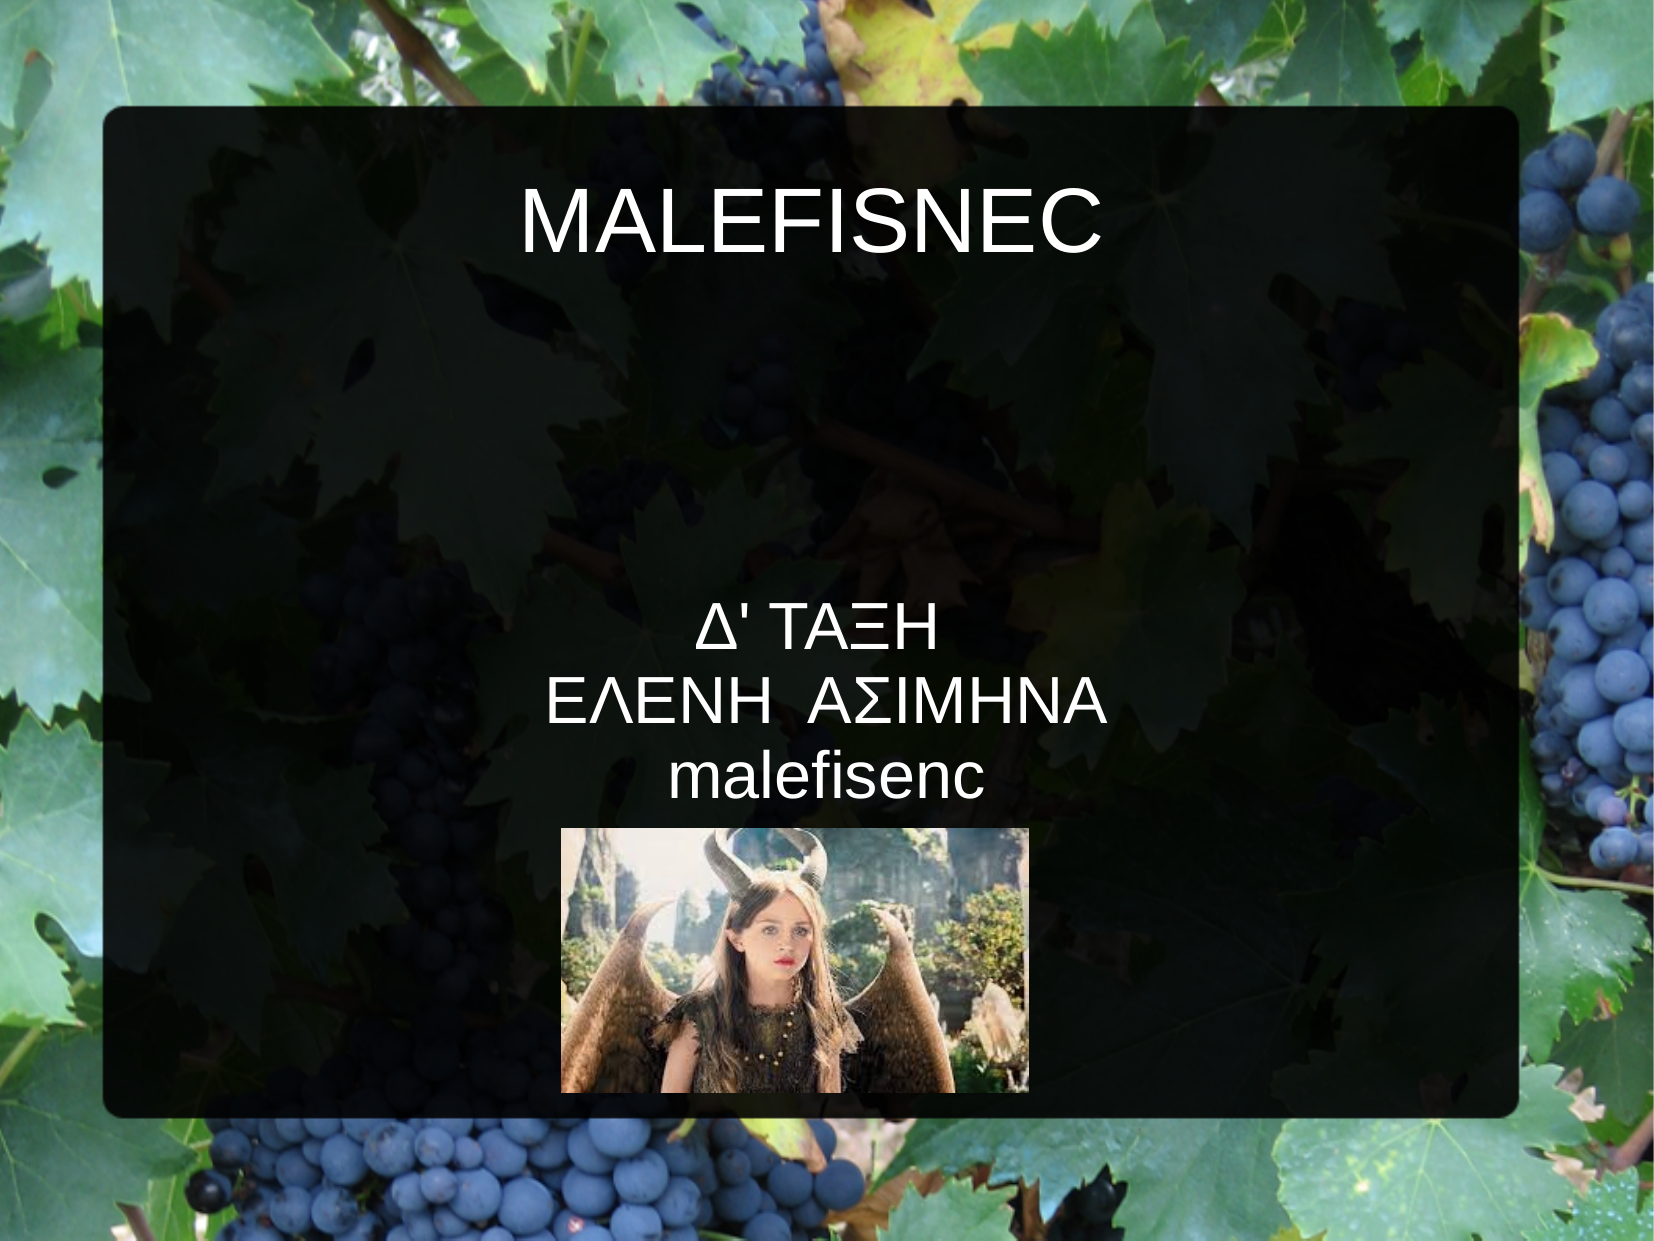

# MALEFISNEC
Δ' ΤΑΞΗ
ΕΛΕΝΗ ΑΣΙΜΗΝΑ
malefisenc